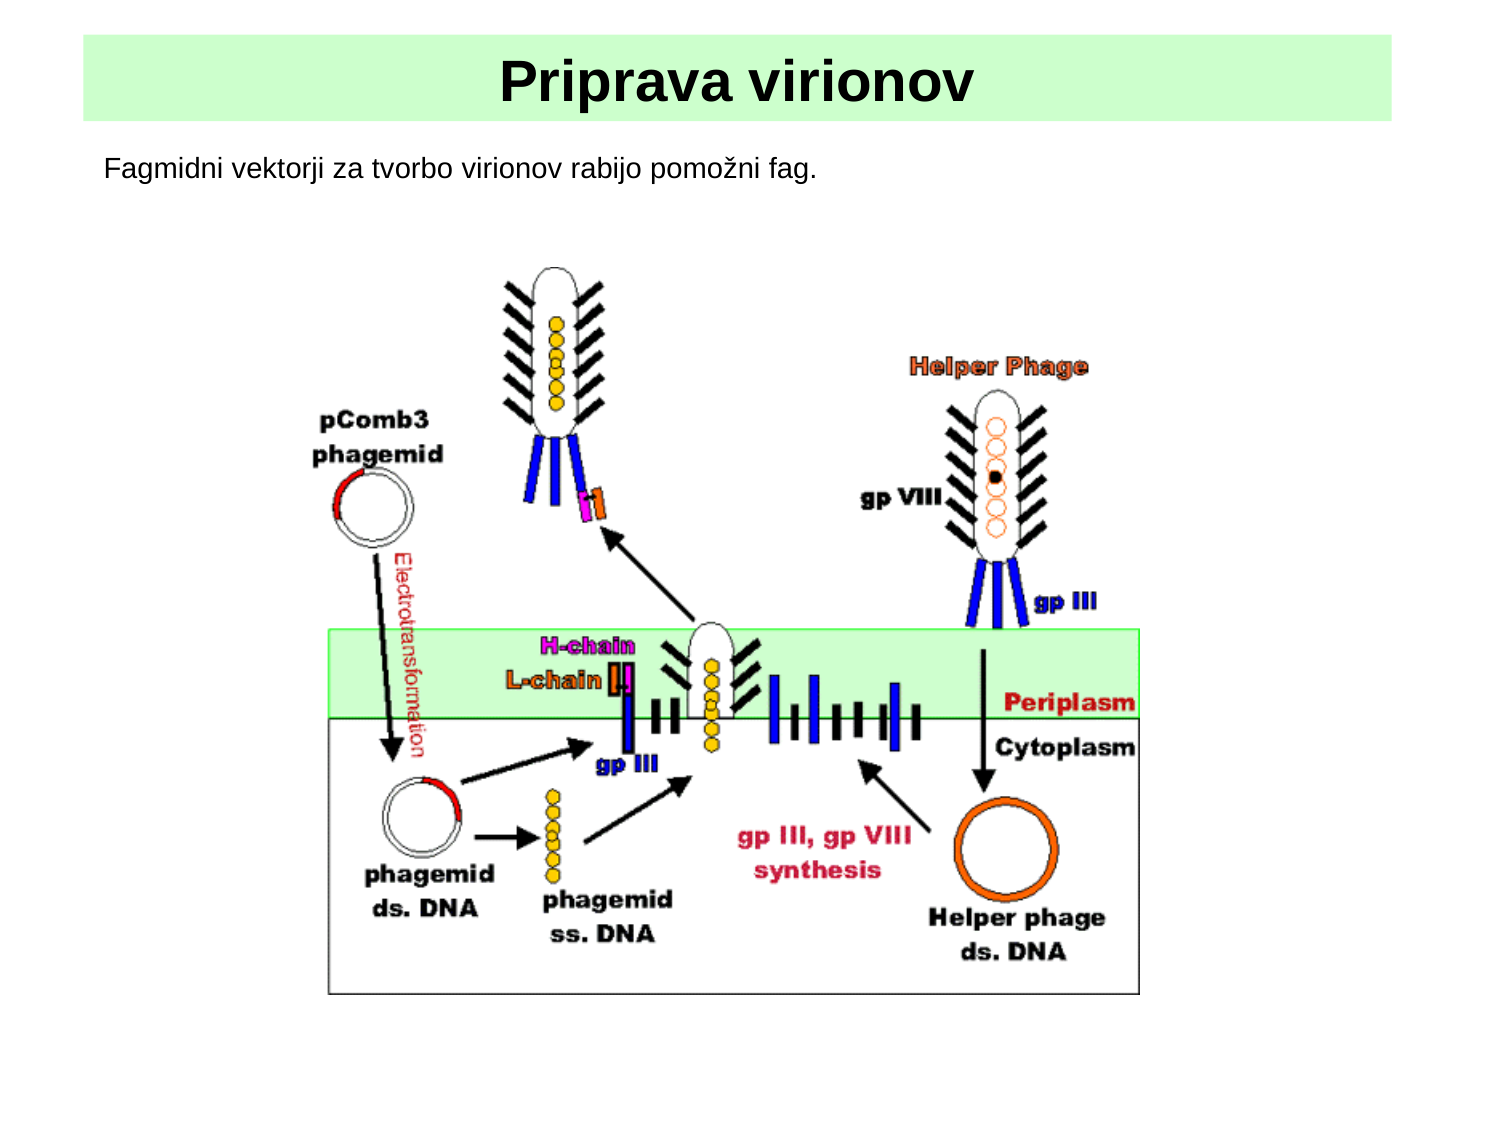

# Priprava virionov
Fagmidni vektorji za tvorbo virionov rabijo pomožni fag.